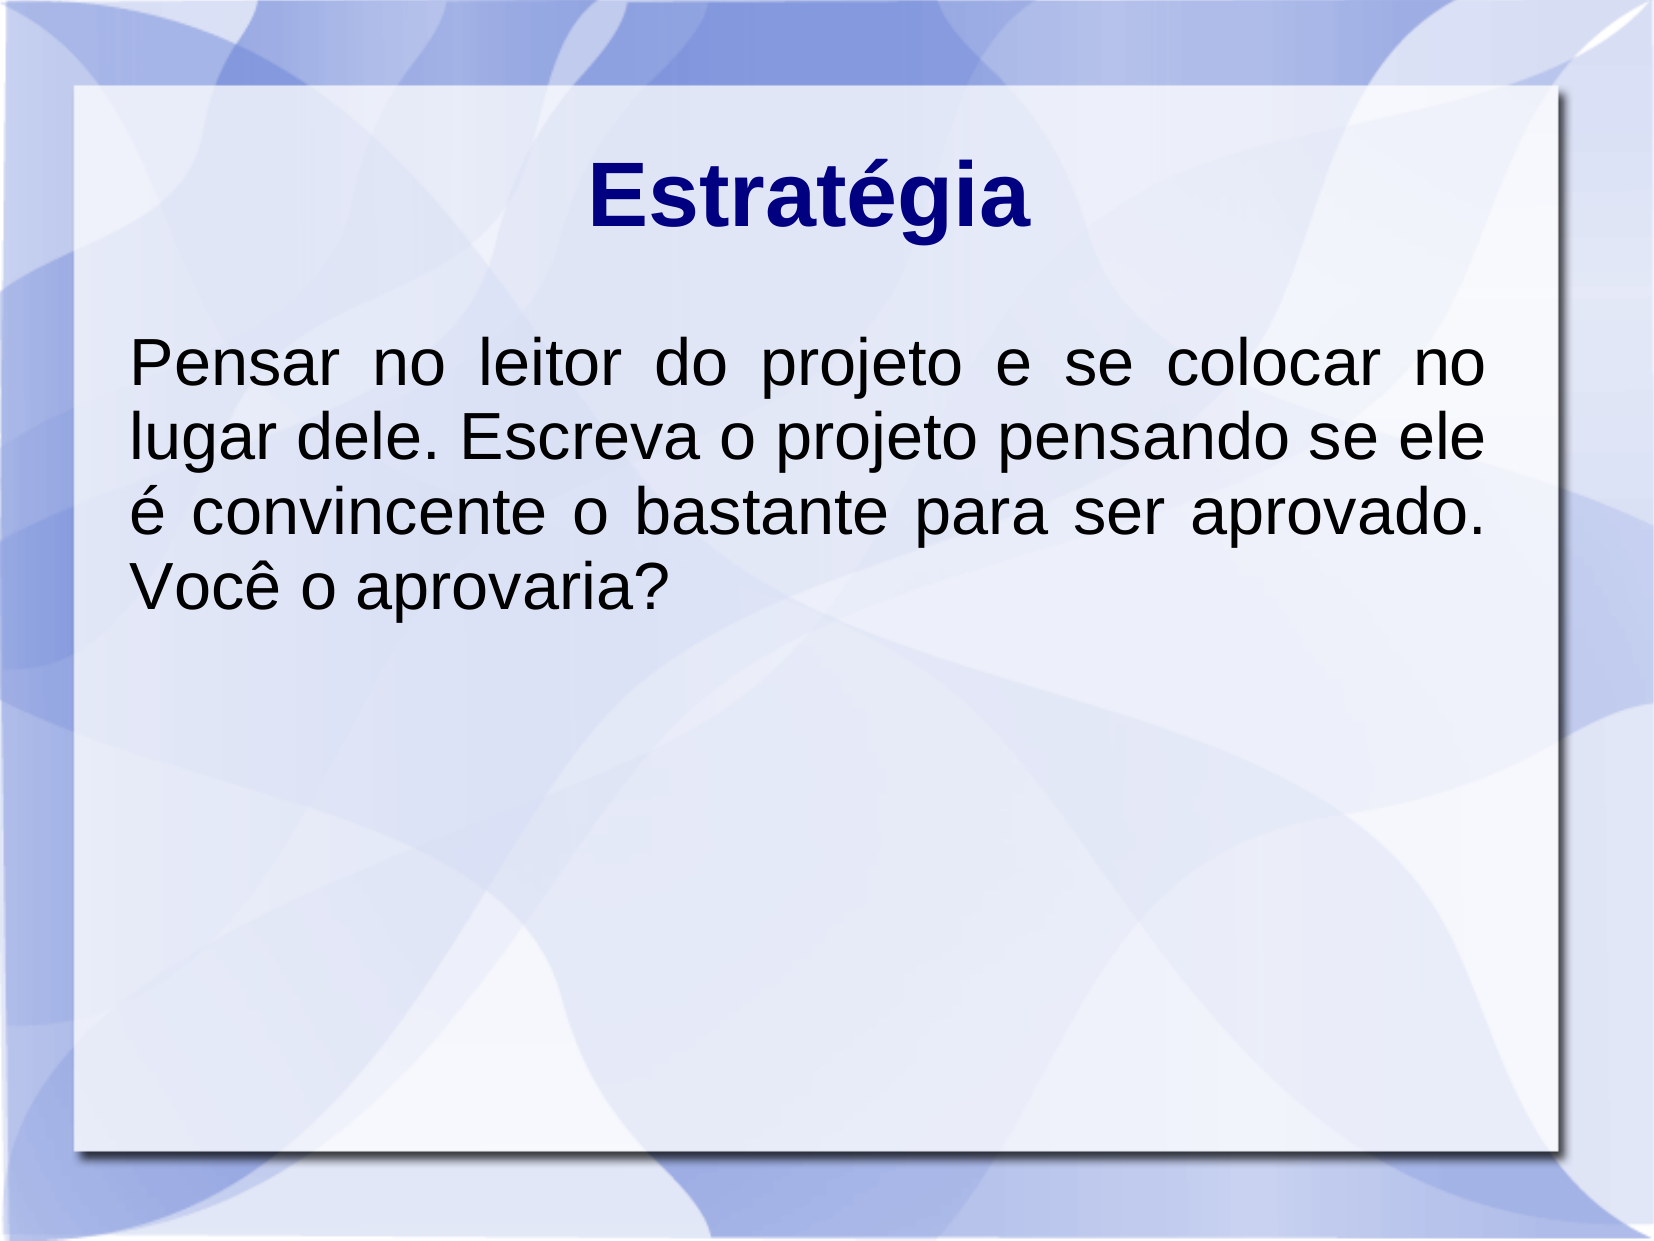

# Estratégia
Pensar no leitor do projeto e se colocar no lugar dele. Escreva o projeto pensando se ele é convincente o bastante para ser aprovado. Você o aprovaria?